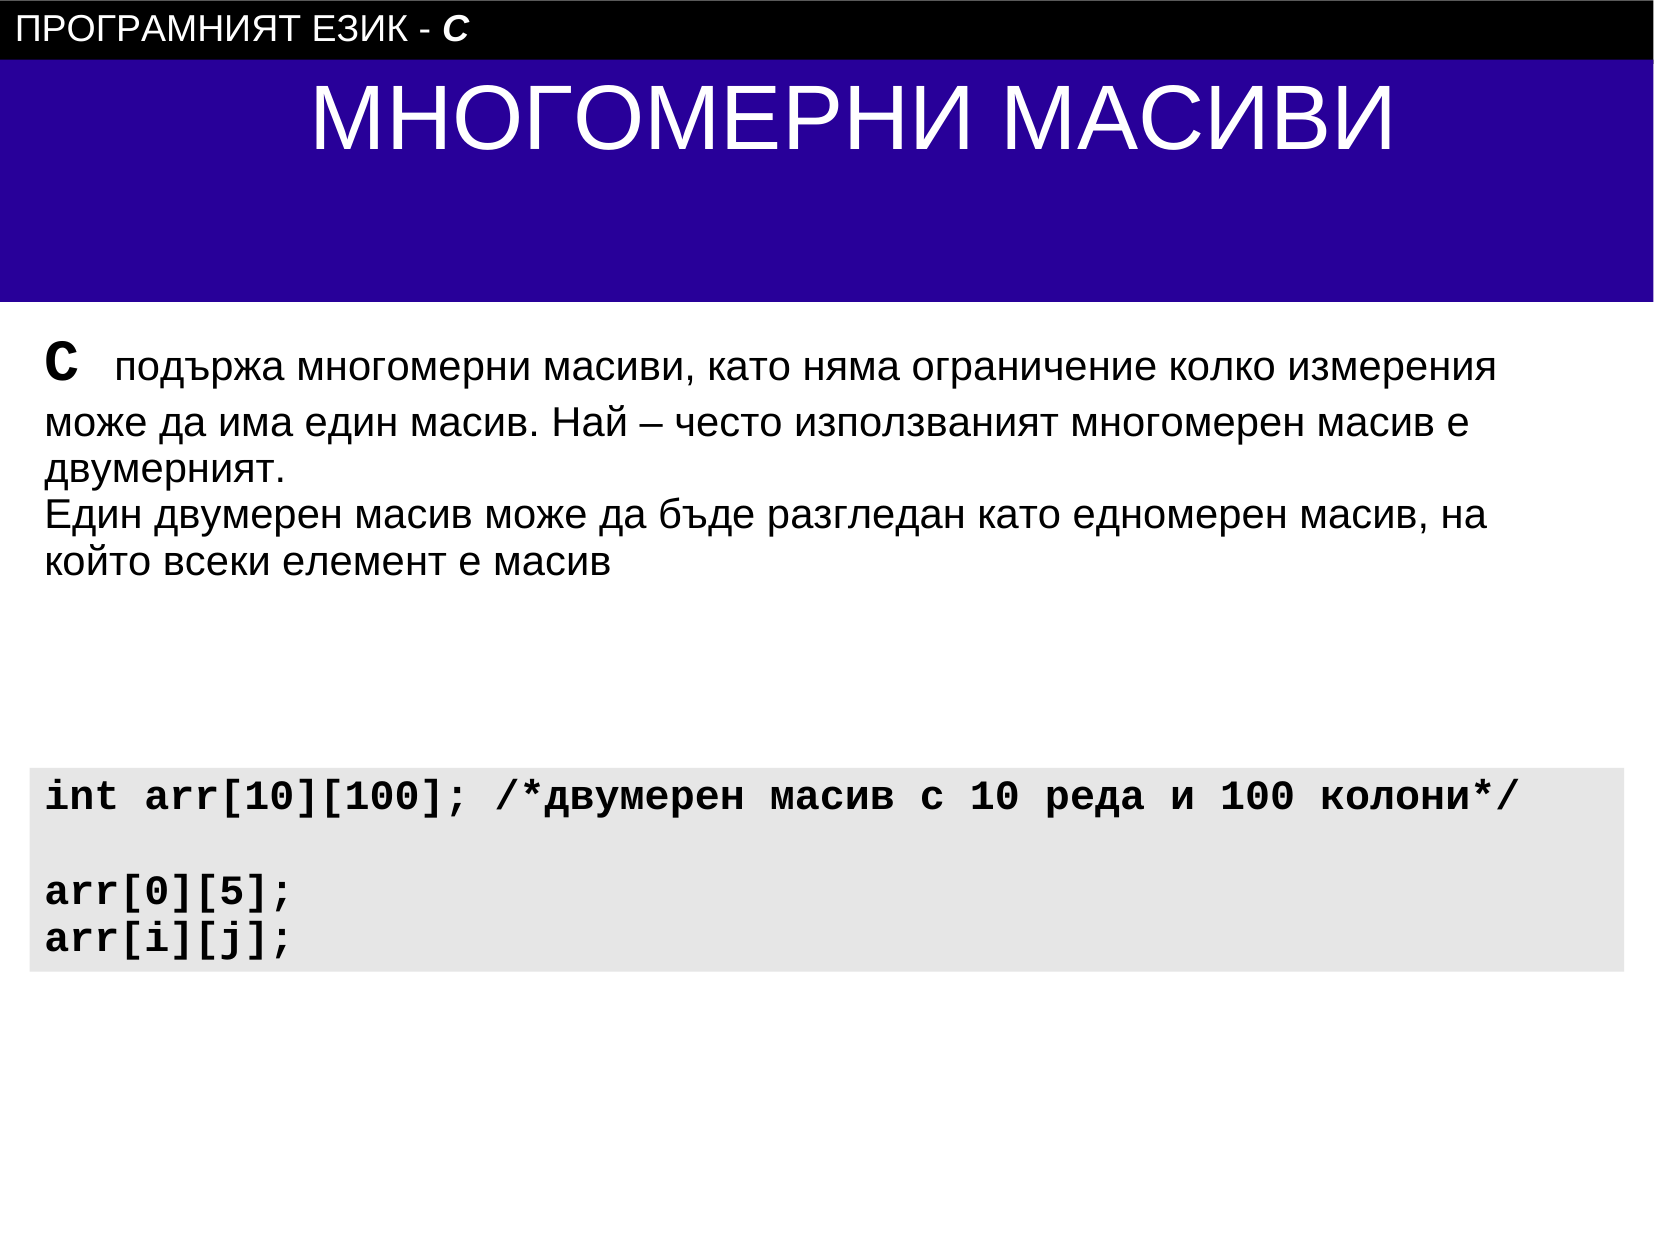

ПРОГРАМНИЯT ЕЗИК - С
				МНОГОМЕРНИ МАСИВИ
С подържа многомерни масиви, като няма ограничение колко измерения може да има един масив. Най – често използваният многомерен масив е двумерният.
Един двумерен масив може да бъде разгледан като едномерен масив, на който всеки елемент е масив
int arr[10][100]; /*двумерен масив с 10 реда и 100 колони*/
arr[0][5];
arr[i][j];